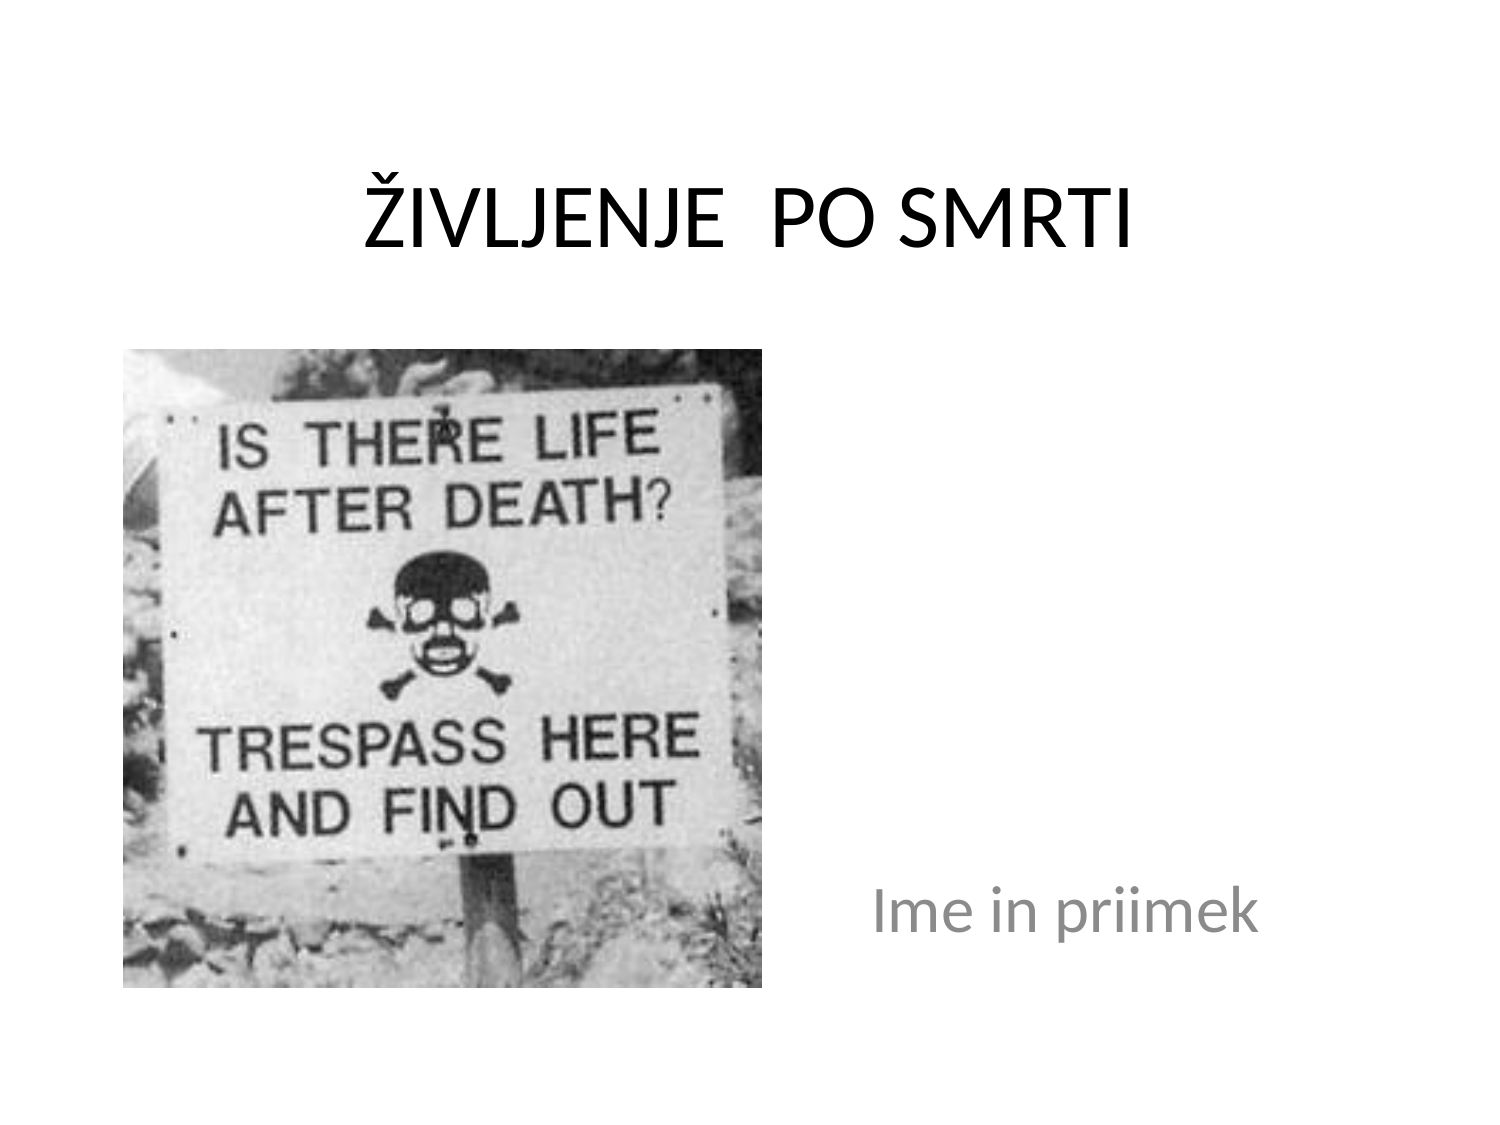

# ŽIVLJENJE PO SMRTI
Ime in priimek